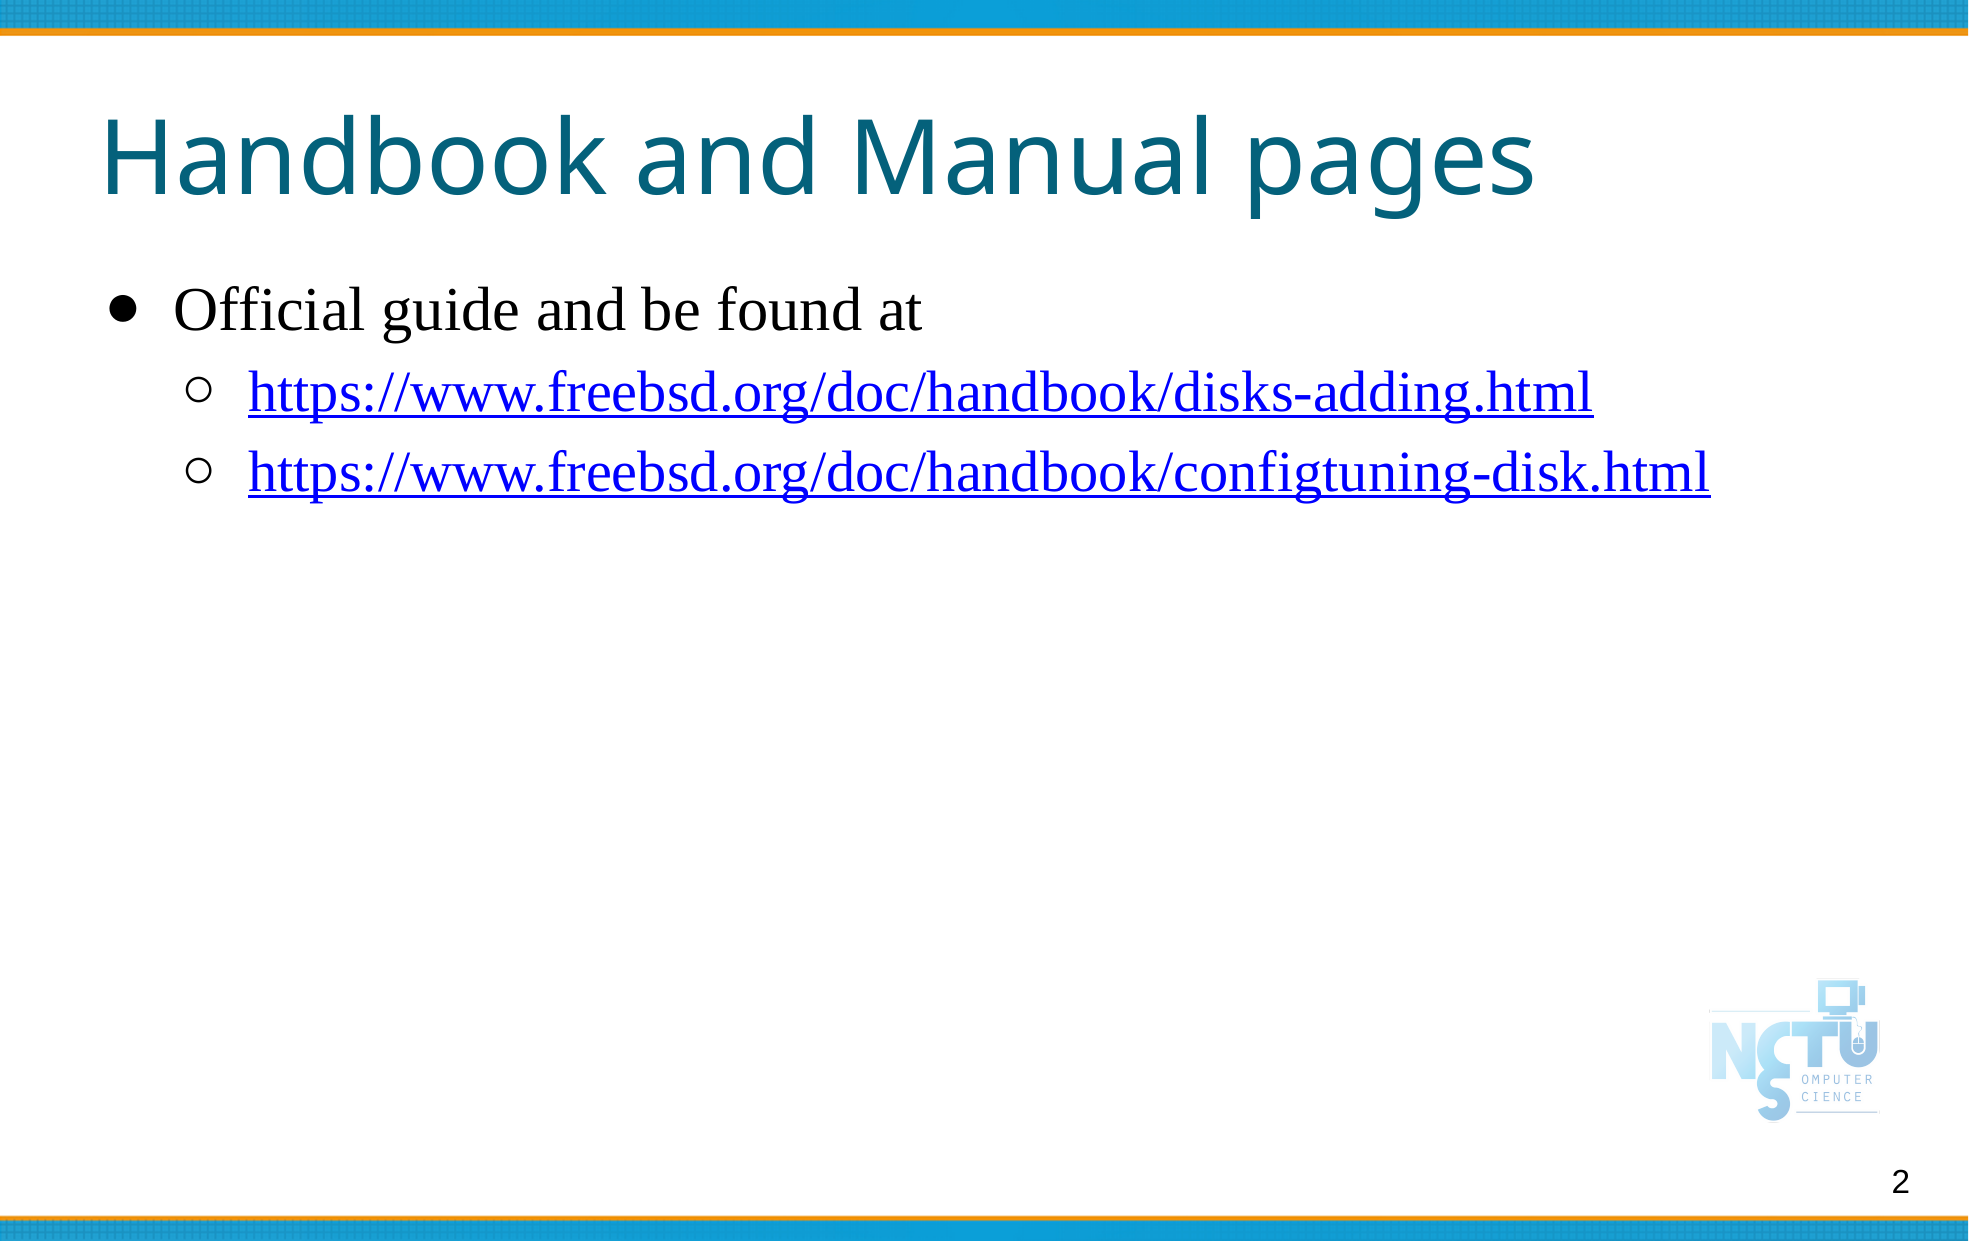

# Handbook and Manual pages
Official guide and be found at
https://www.freebsd.org/doc/handbook/disks-adding.html
https://www.freebsd.org/doc/handbook/configtuning-disk.html